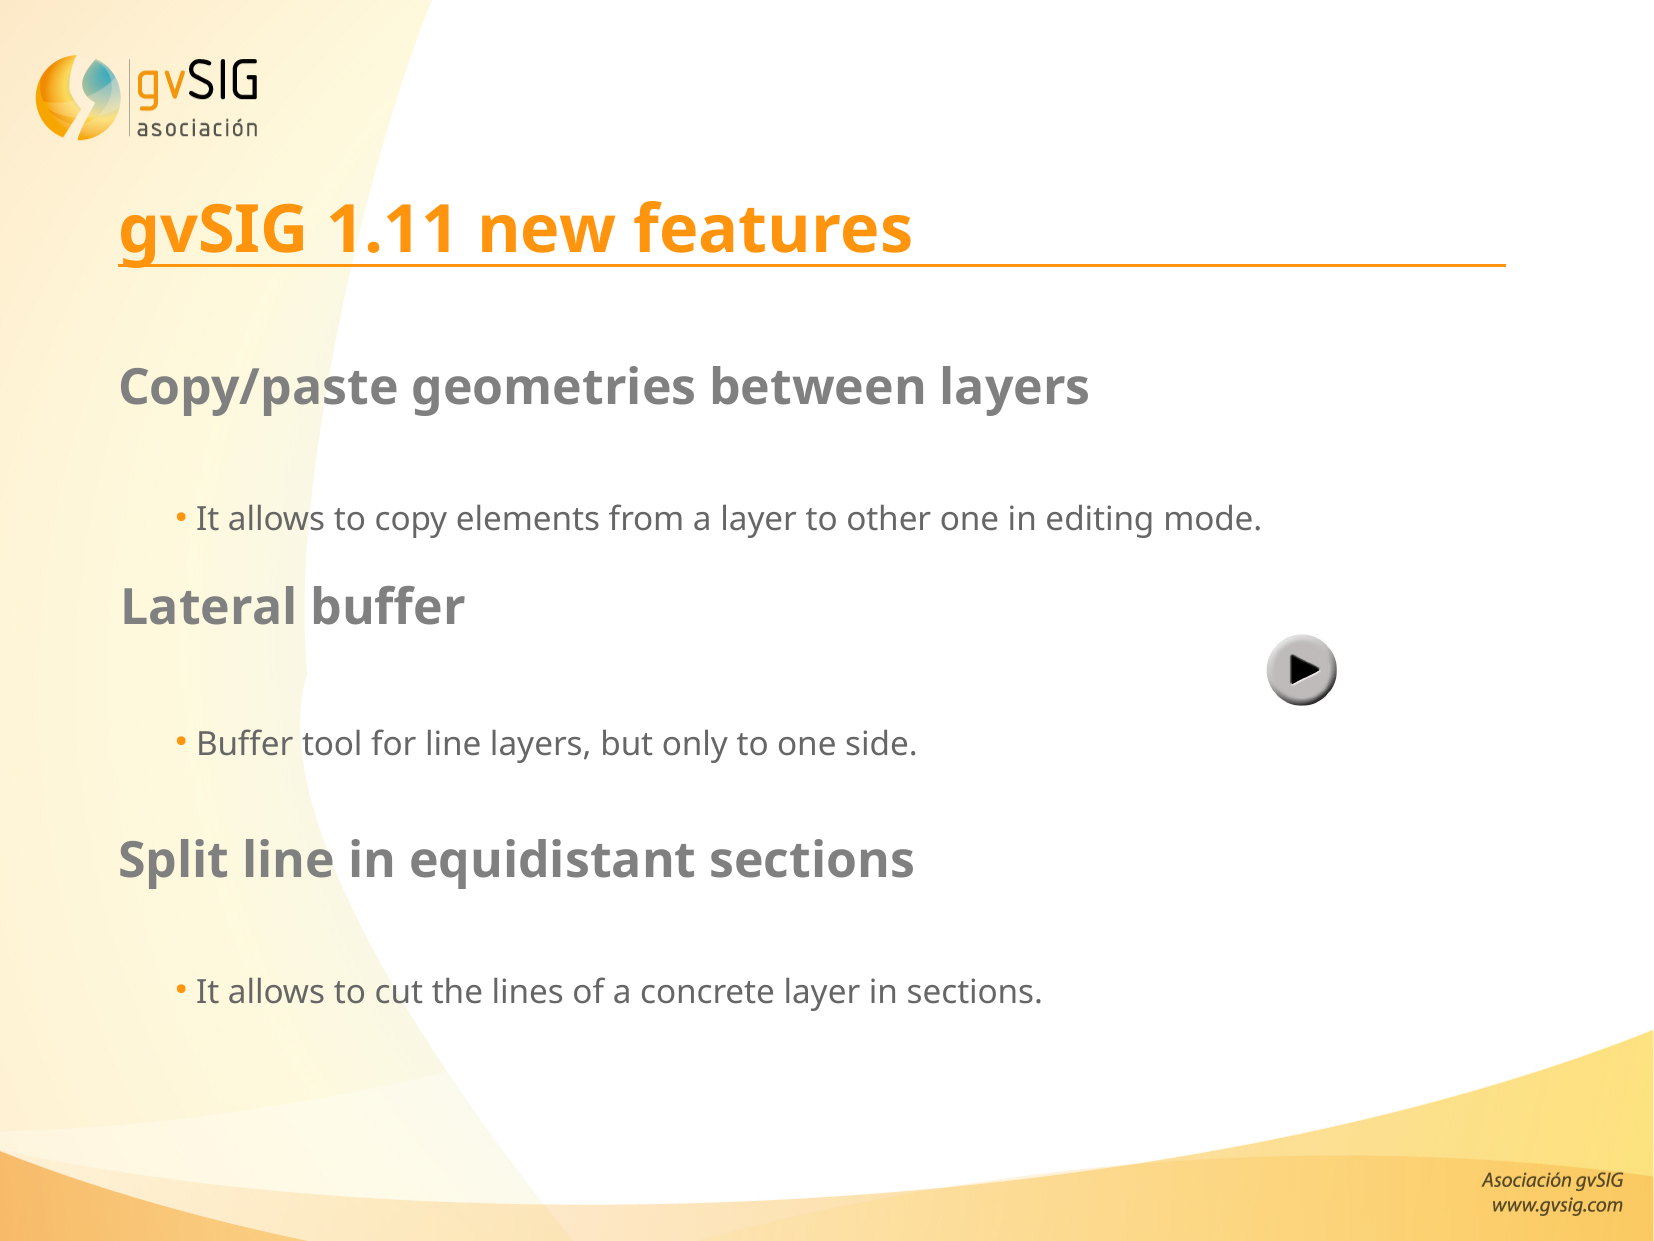

# gvSIG 1.11 new features
Copy/paste geometries between layers
 It allows to copy elements from a layer to other one in editing mode.
Lateral buffer
 Buffer tool for line layers, but only to one side.
Split line in equidistant sections
 It allows to cut the lines of a concrete layer in sections.